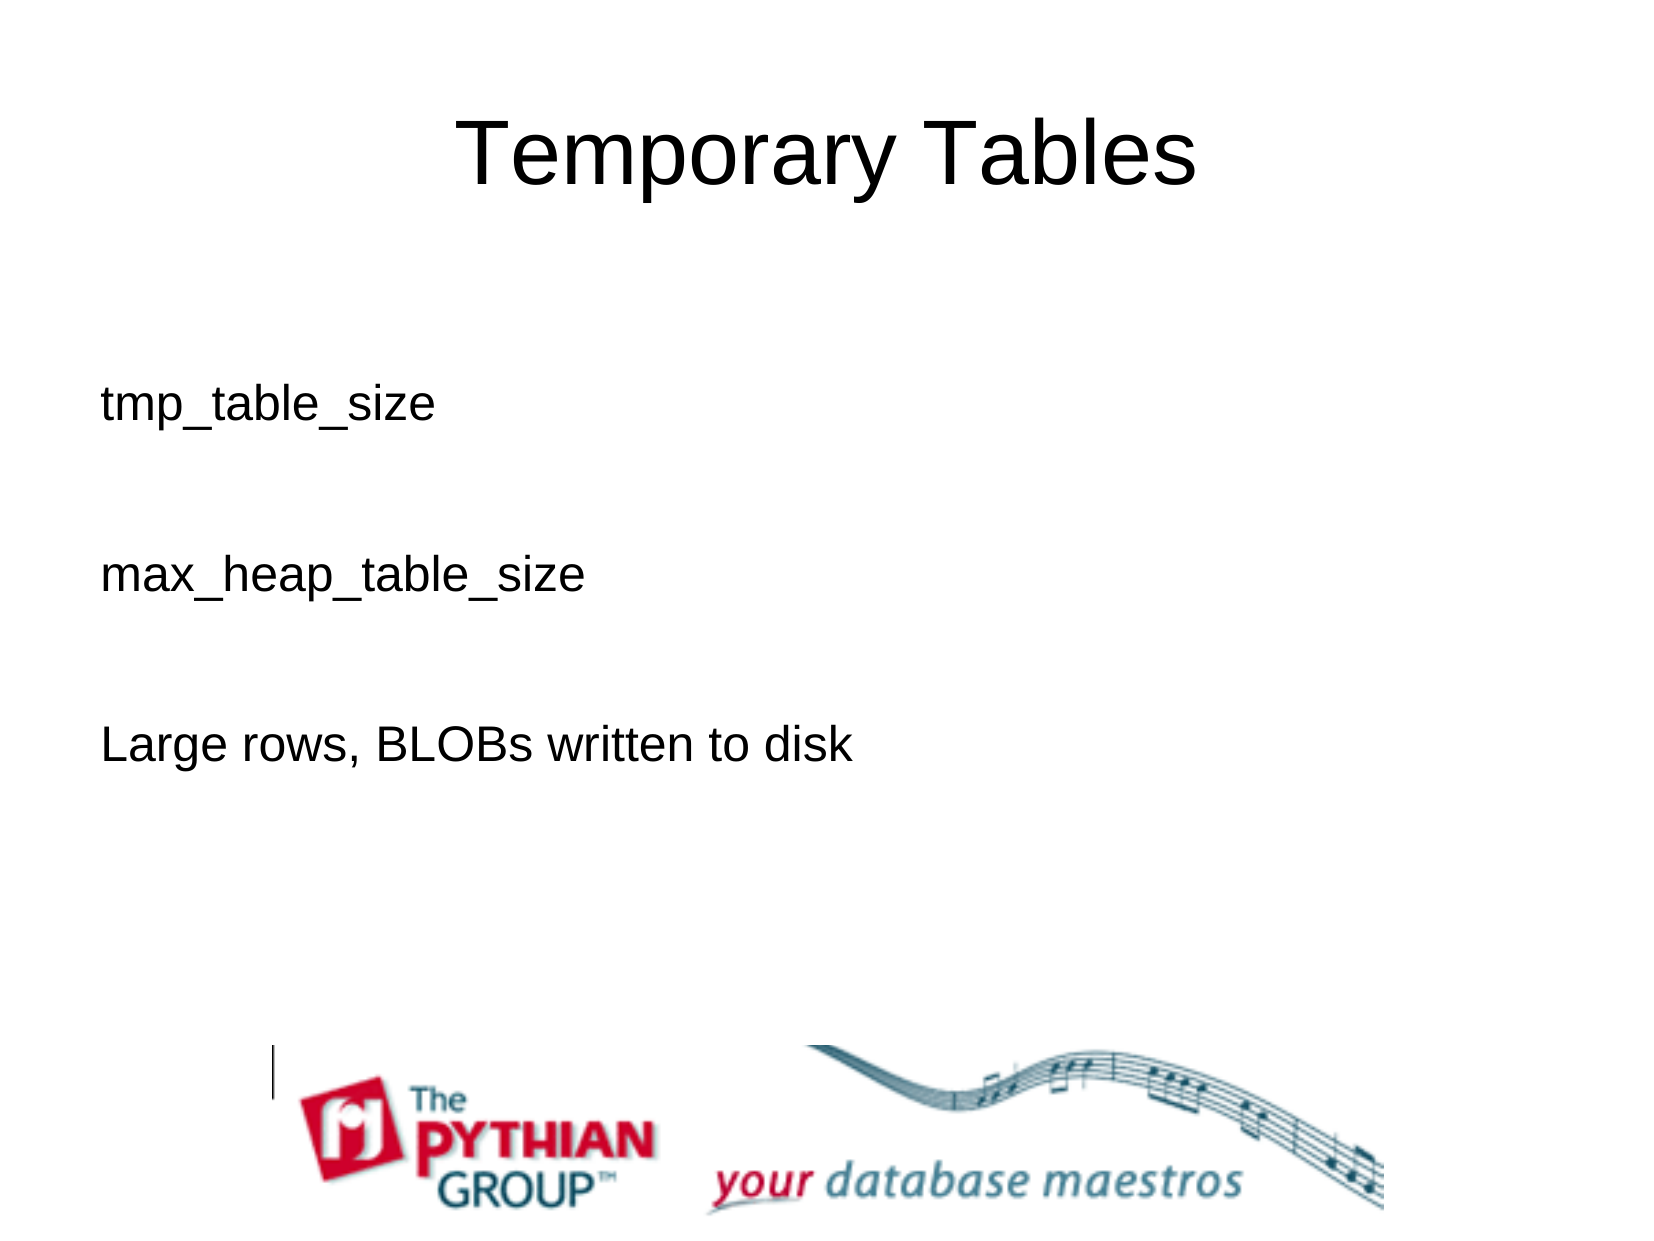

# Temporary Tables
tmp_table_size
max_heap_table_size
Large rows, BLOBs written to disk